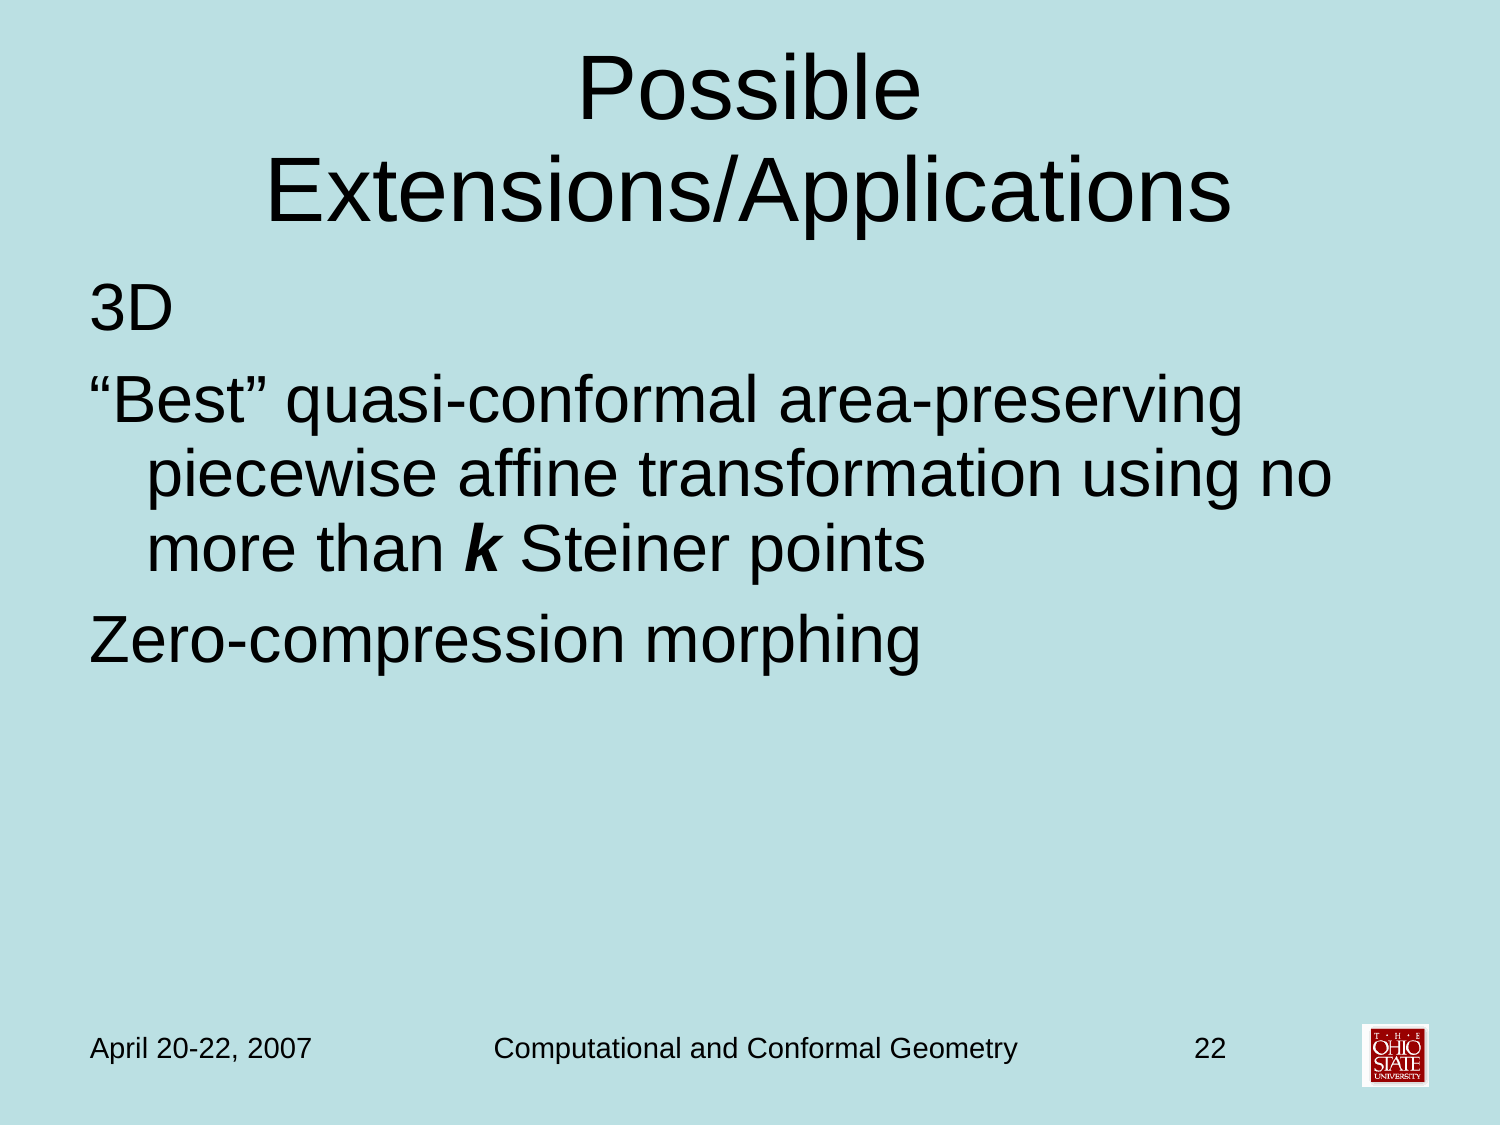

# Possible Extensions/Applications
3D
“Best” quasi-conformal area-preserving piecewise affine transformation using no more than k Steiner points
Zero-compression morphing
April 20-22, 2007
Computational and Conformal Geometry
22